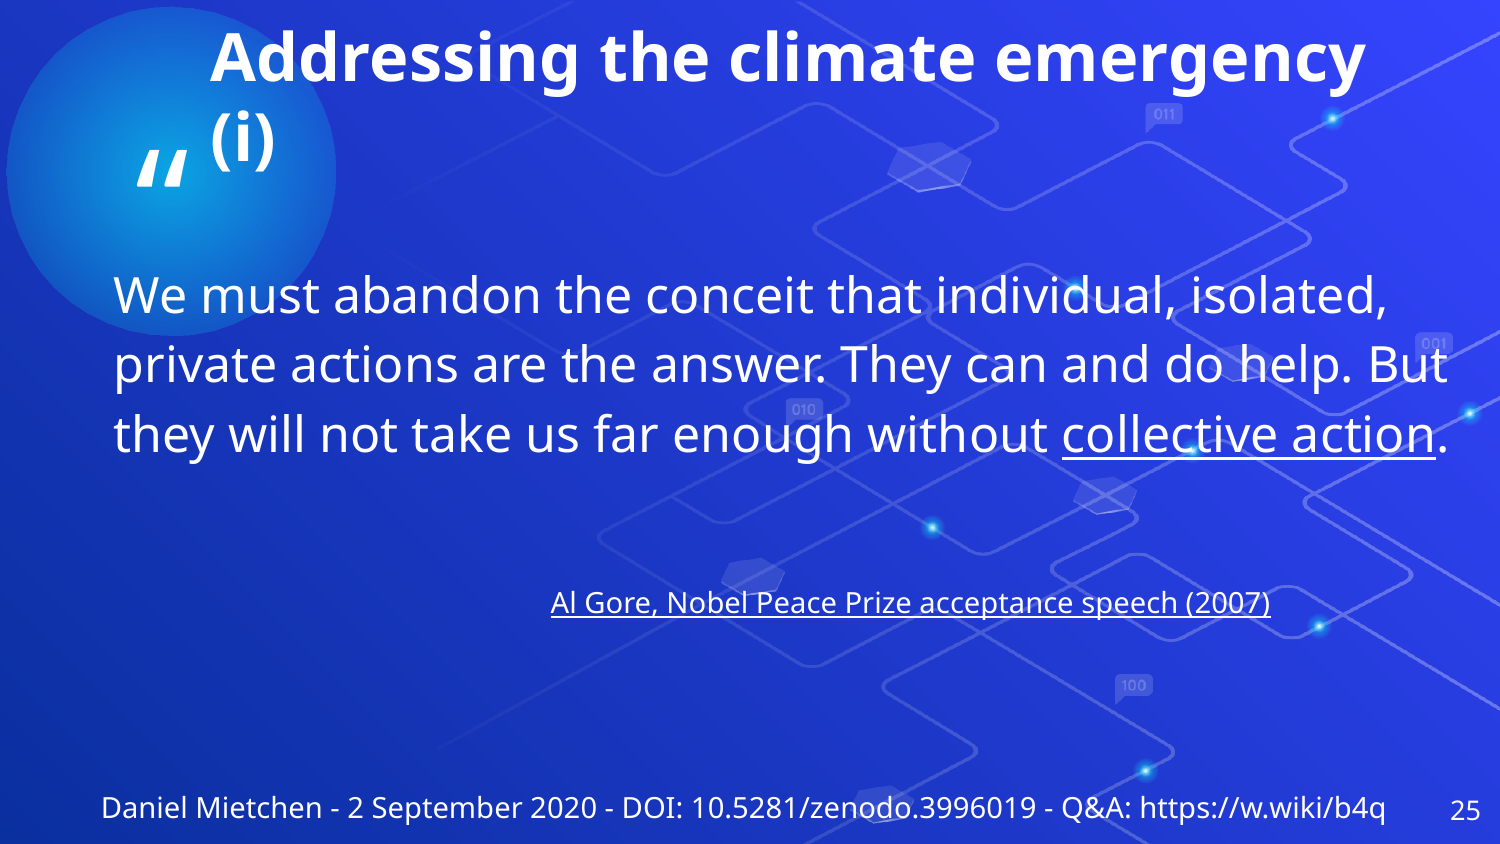

Addressing the climate emergency (i)
# We must abandon the conceit that individual, isolated, private actions are the answer. They can and do help. But they will not take us far enough without collective action.
Al Gore, Nobel Peace Prize acceptance speech (2007)
Daniel Mietchen - 2 September 2020 - DOI: 10.5281/zenodo.3996019 - Q&A: https://w.wiki/b4q